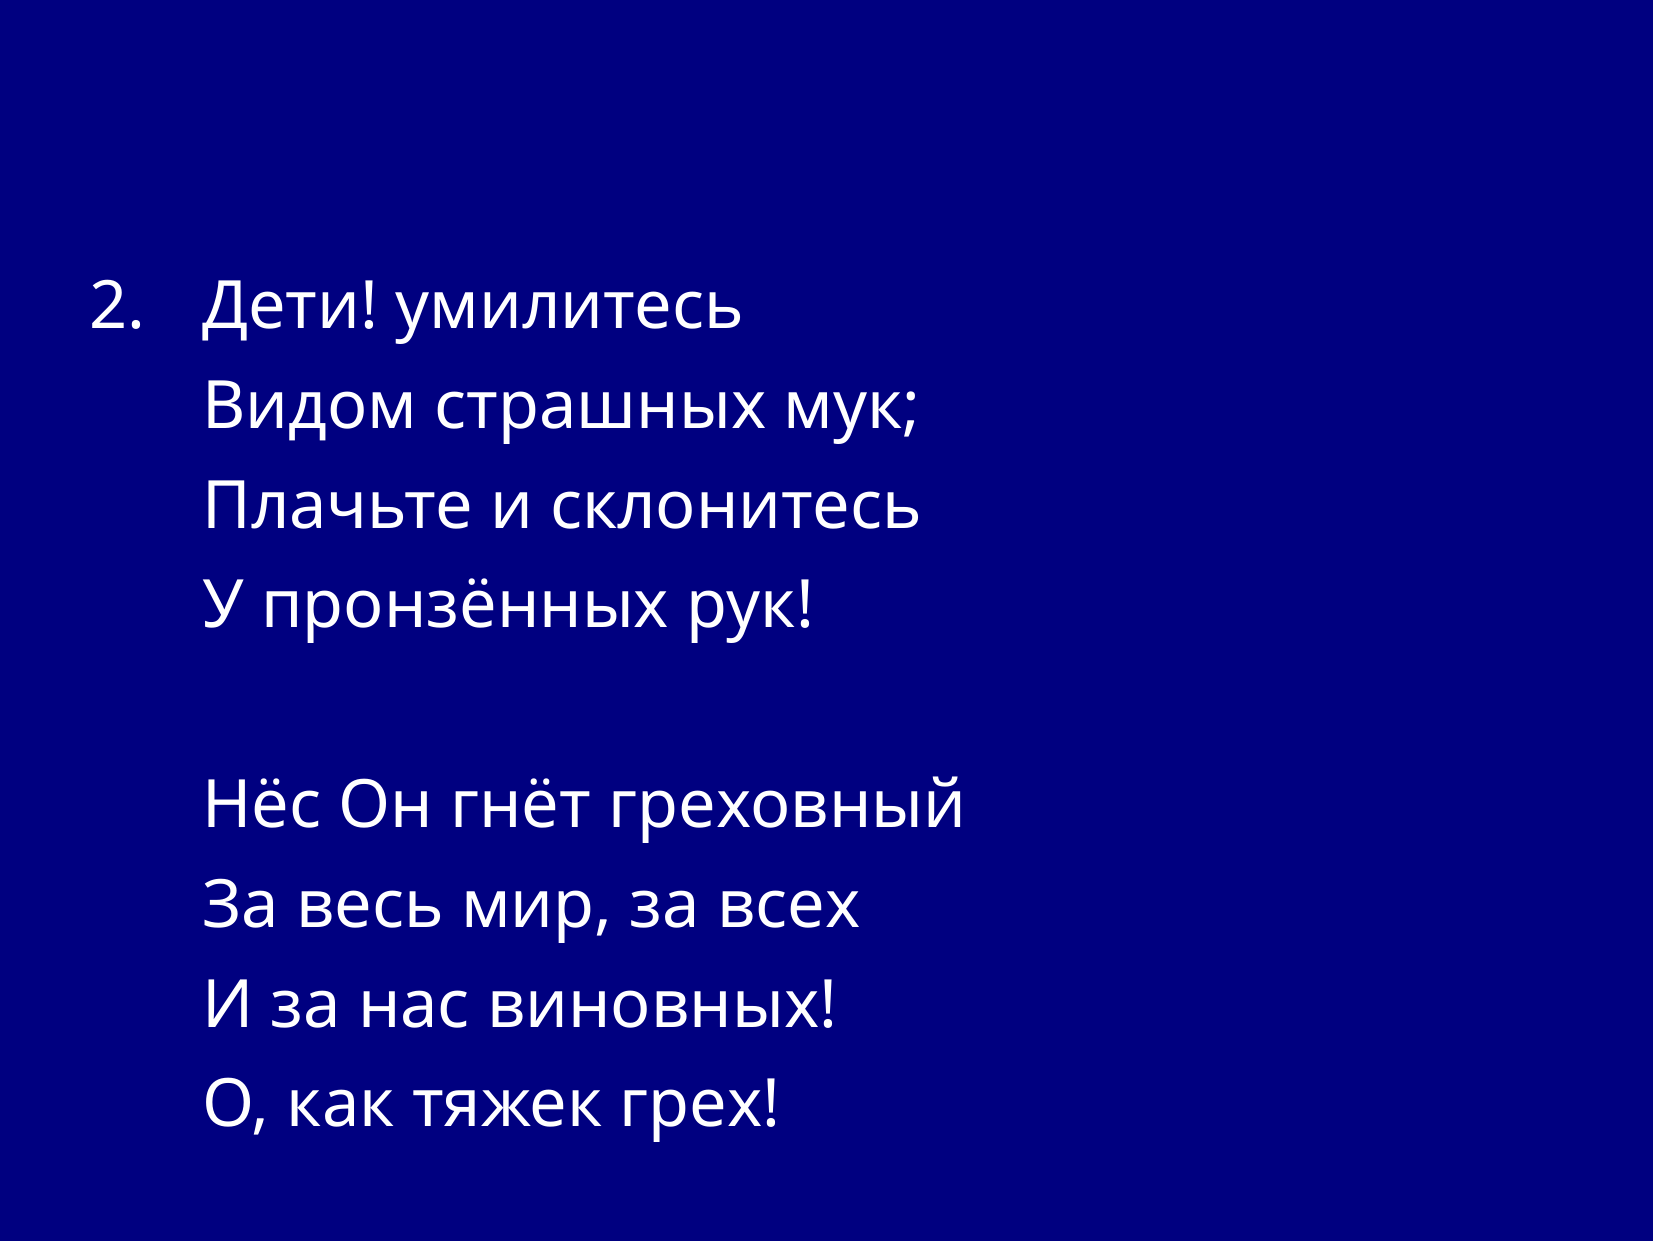

2.	Дети! умилитесь
	Видом страшных мук;
	Плачьте и склонитесь
	У пронзённых рук!
	Нёс Он гнёт греховный
	За весь мир, за всех
	И за нас виновных!
	О, как тяжек грех!